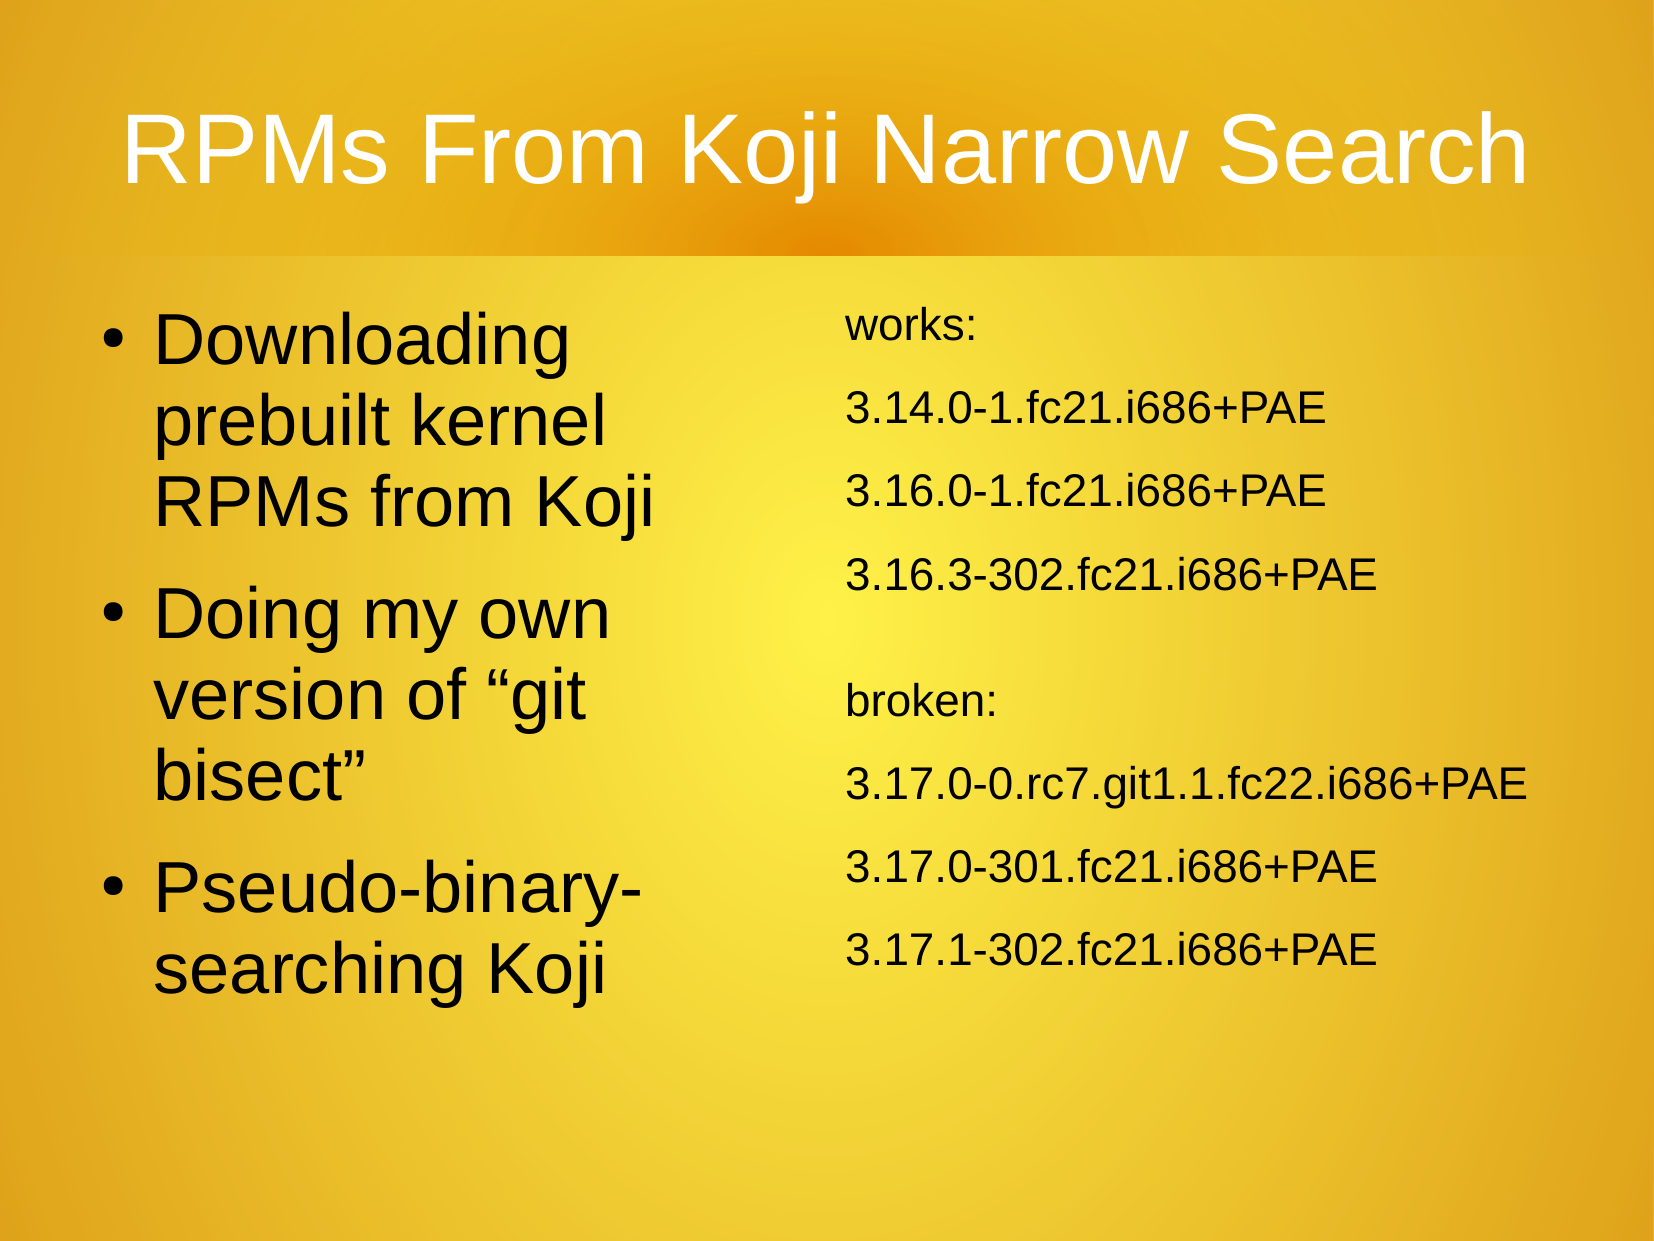

# RPMs From Koji Narrow Search
Downloading prebuilt kernel RPMs from Koji
Doing my own version of “git bisect”
Pseudo-binary-searching Koji
works:
3.14.0-1.fc21.i686+PAE
3.16.0-1.fc21.i686+PAE
3.16.3-302.fc21.i686+PAE
broken:
3.17.0-0.rc7.git1.1.fc22.i686+PAE
3.17.0-301.fc21.i686+PAE
3.17.1-302.fc21.i686+PAE